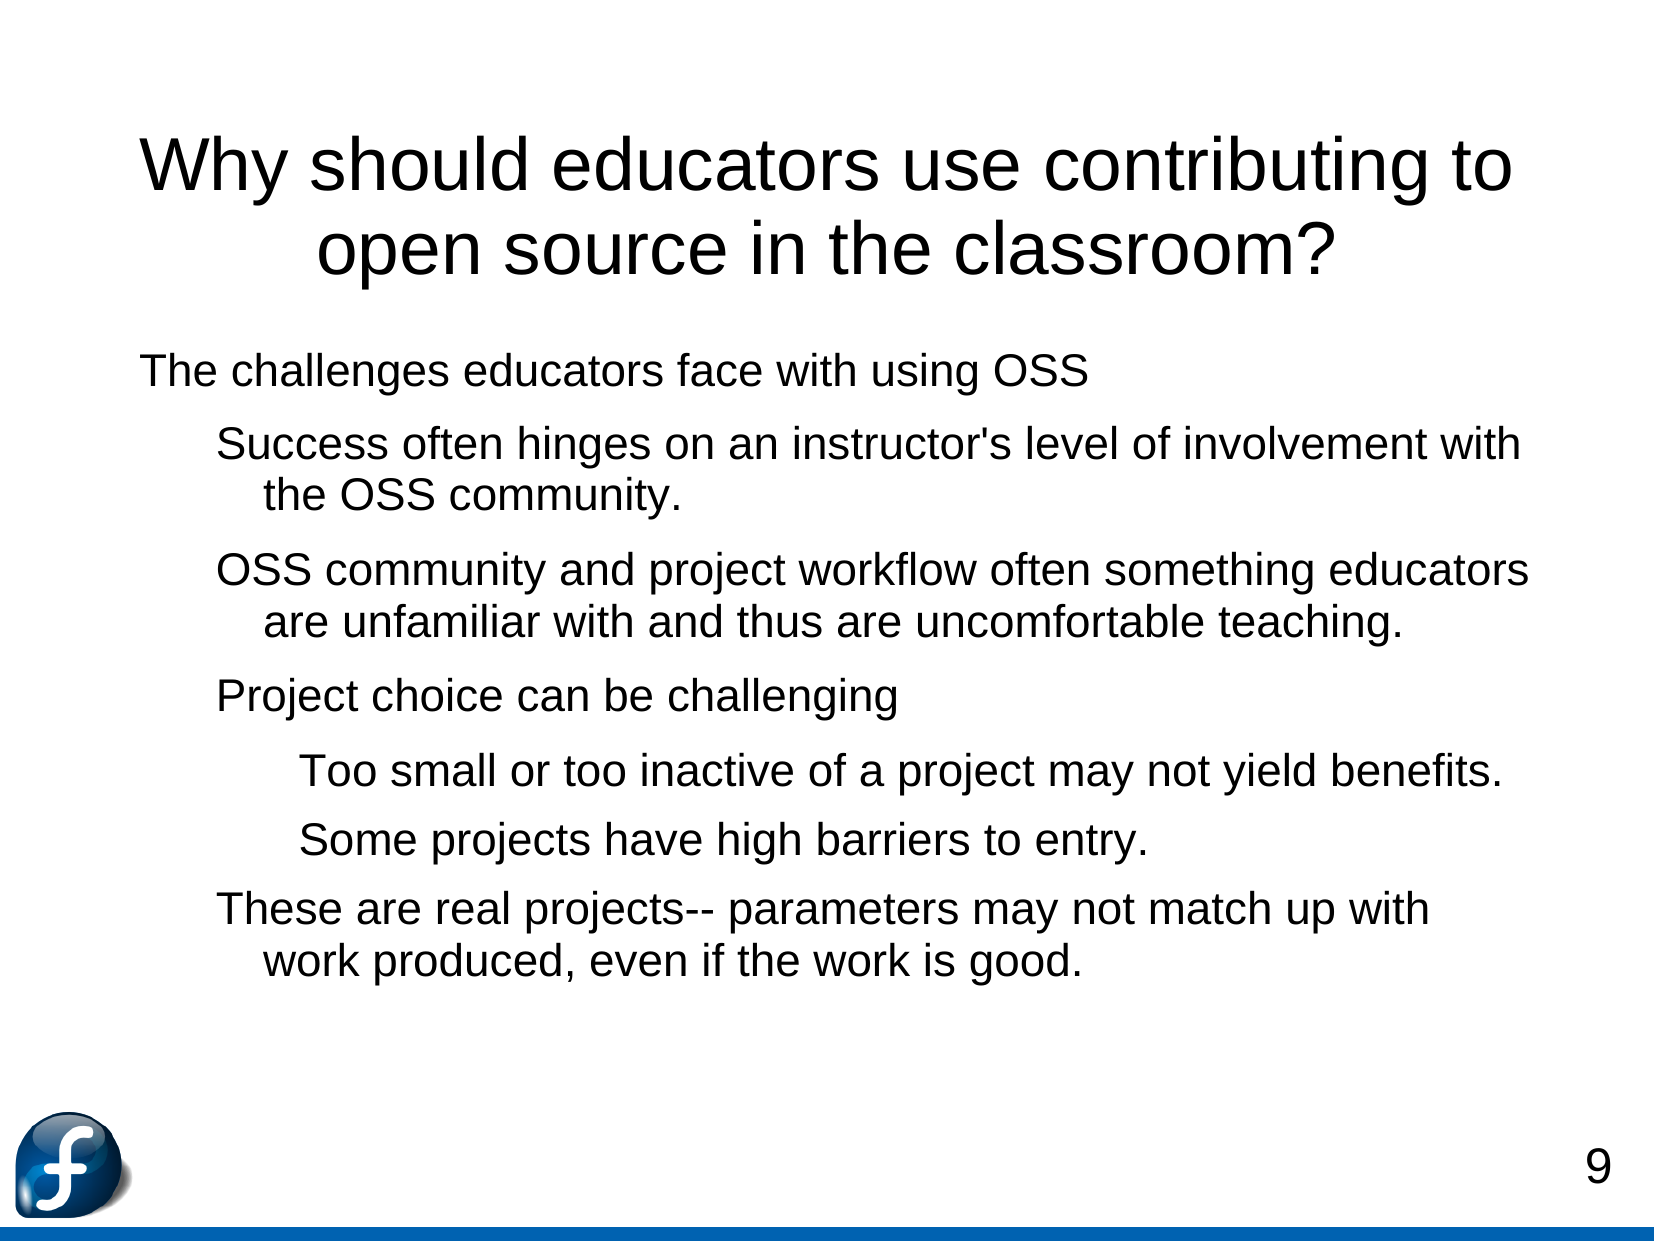

# Why should educators use contributing to open source in the classroom?
The challenges educators face with using OSS
Success often hinges on an instructor's level of involvement with the OSS community.
OSS community and project workflow often something educators are unfamiliar with and thus are uncomfortable teaching.
Project choice can be challenging
Too small or too inactive of a project may not yield benefits.
Some projects have high barriers to entry.
These are real projects-- parameters may not match up with work produced, even if the work is good.